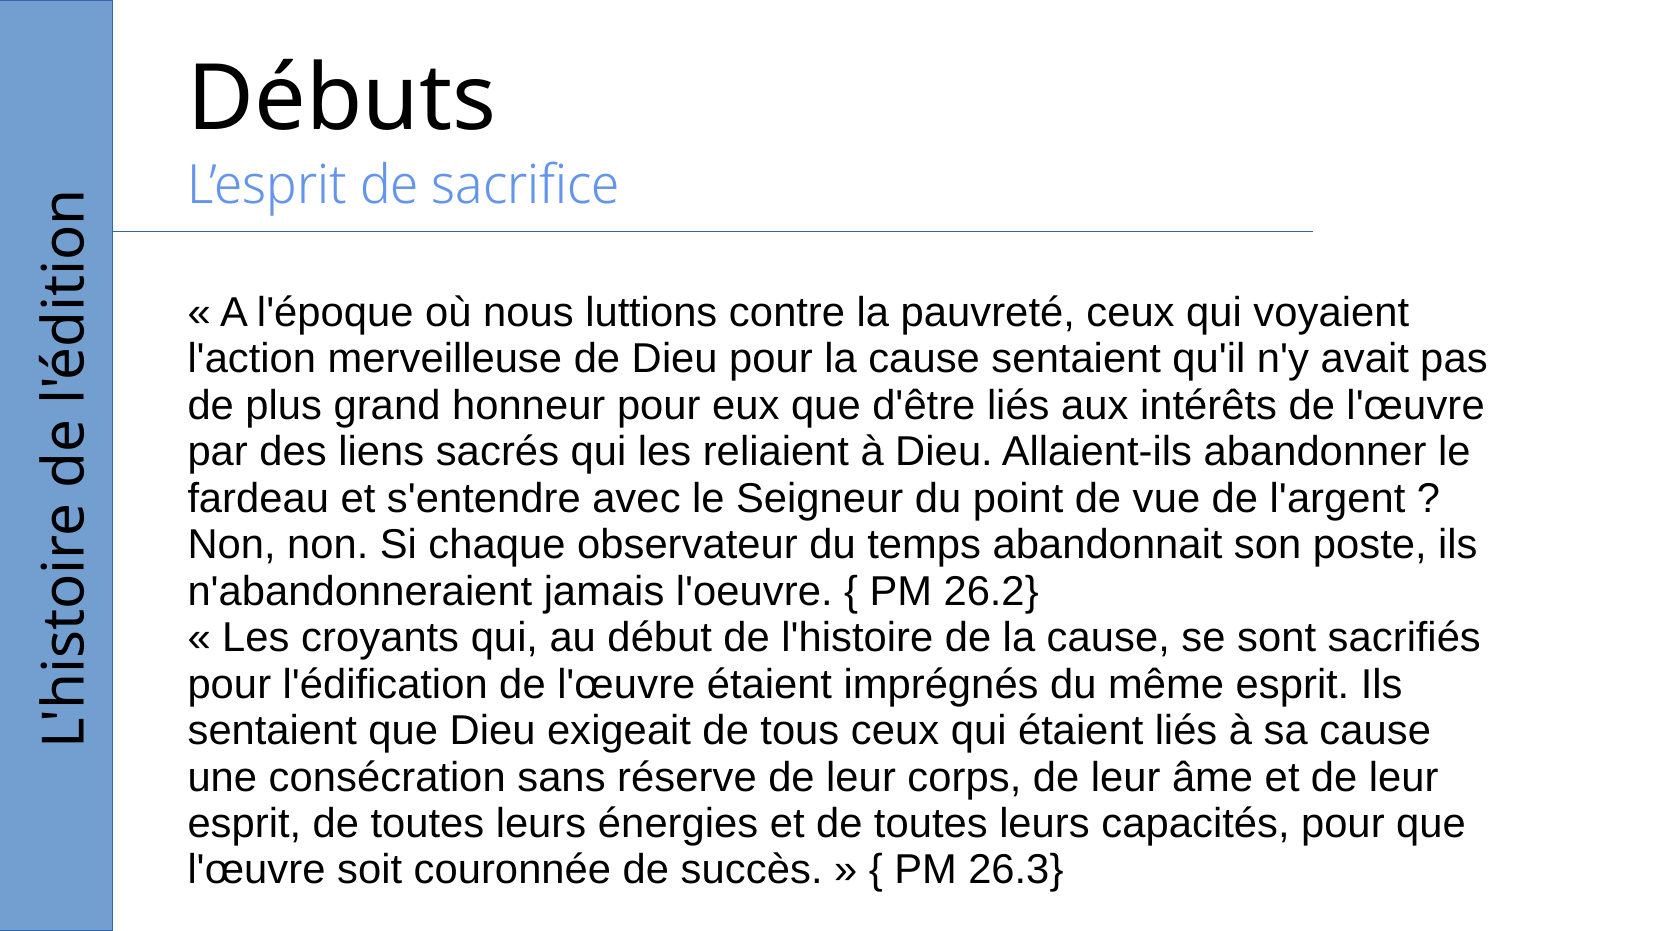

Débuts
L’esprit de sacrifice
# « A l'époque où nous luttions contre la pauvreté, ceux qui voyaient l'action merveilleuse de Dieu pour la cause sentaient qu'il n'y avait pas de plus grand honneur pour eux que d'être liés aux intérêts de l'œuvre par des liens sacrés qui les reliaient à Dieu. Allaient-ils abandonner le fardeau et s'entendre avec le Seigneur du point de vue de l'argent ? Non, non. Si chaque observateur du temps abandonnait son poste, ils n'abandonneraient jamais l'oeuvre. { PM 26.2}
« Les croyants qui, au début de l'histoire de la cause, se sont sacrifiés pour l'édification de l'œuvre étaient imprégnés du même esprit. Ils sentaient que Dieu exigeait de tous ceux qui étaient liés à sa cause une consécration sans réserve de leur corps, de leur âme et de leur esprit, de toutes leurs énergies et de toutes leurs capacités, pour que l'œuvre soit couronnée de succès. » { PM 26.3}
L'histoire de l'édition